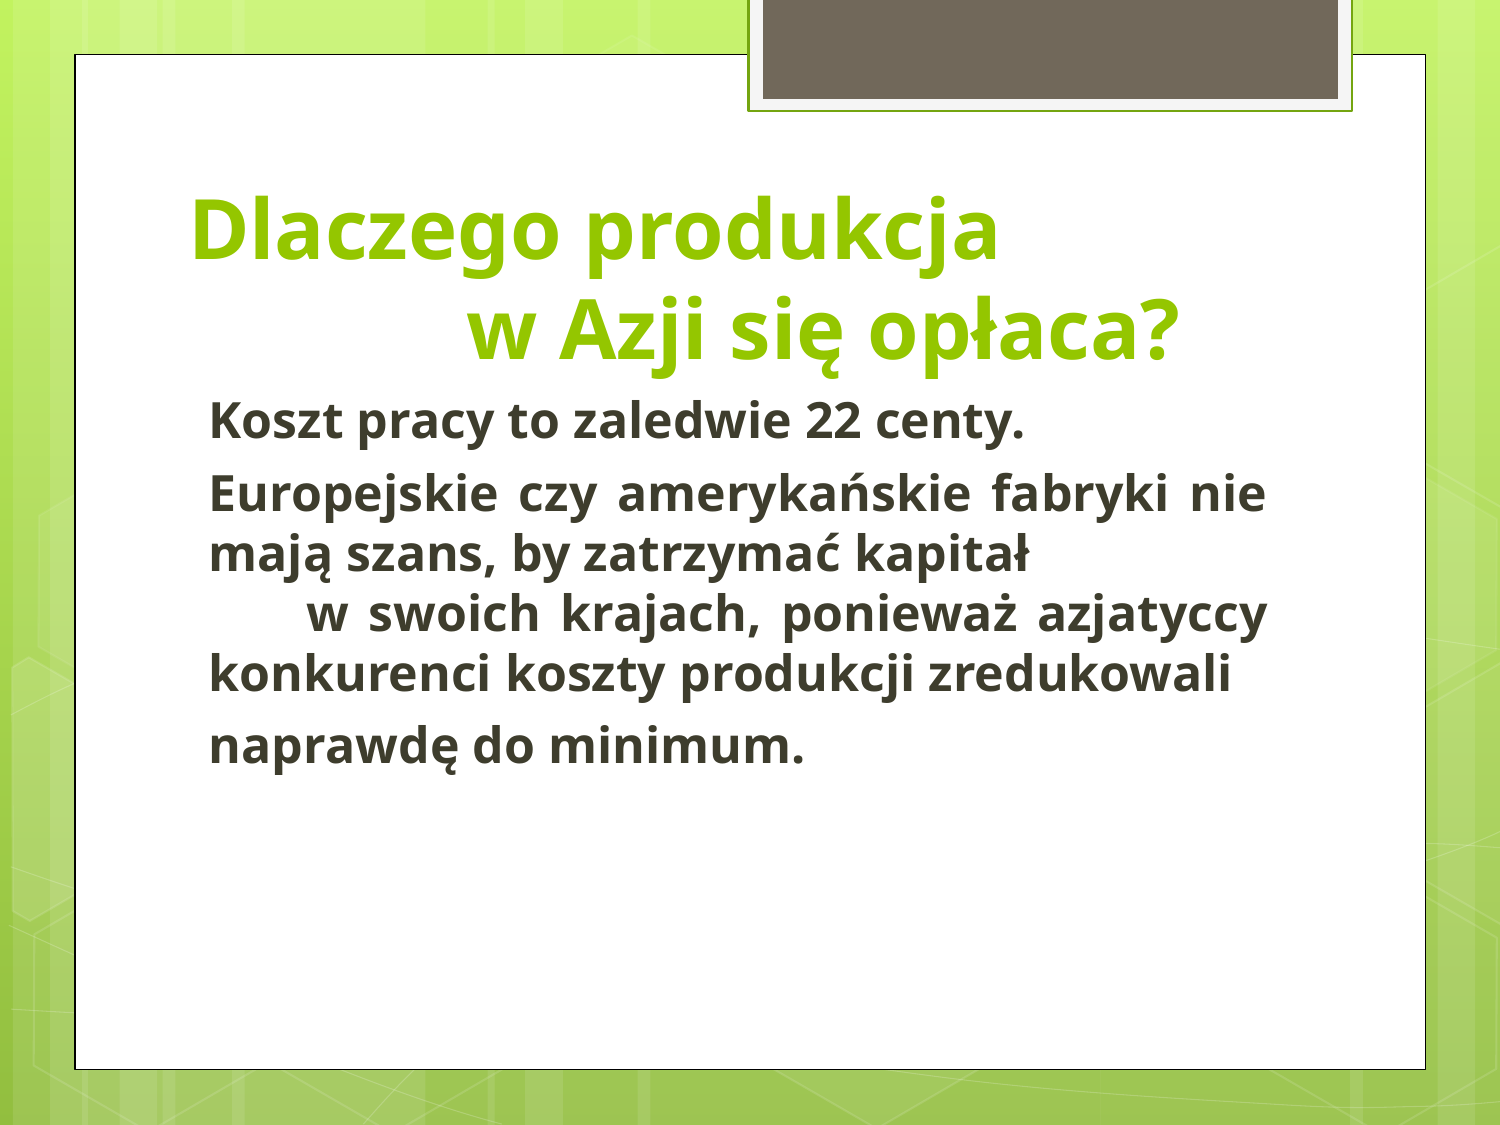

# Dlaczego produkcja w Azji się opłaca?
Koszt pracy to zaledwie 22 centy.
Europejskie czy amerykańskie fabryki nie mają szans, by zatrzymać kapitał w swoich krajach, ponieważ azjatyccy konkurenci koszty produkcji zredukowali
naprawdę do minimum.